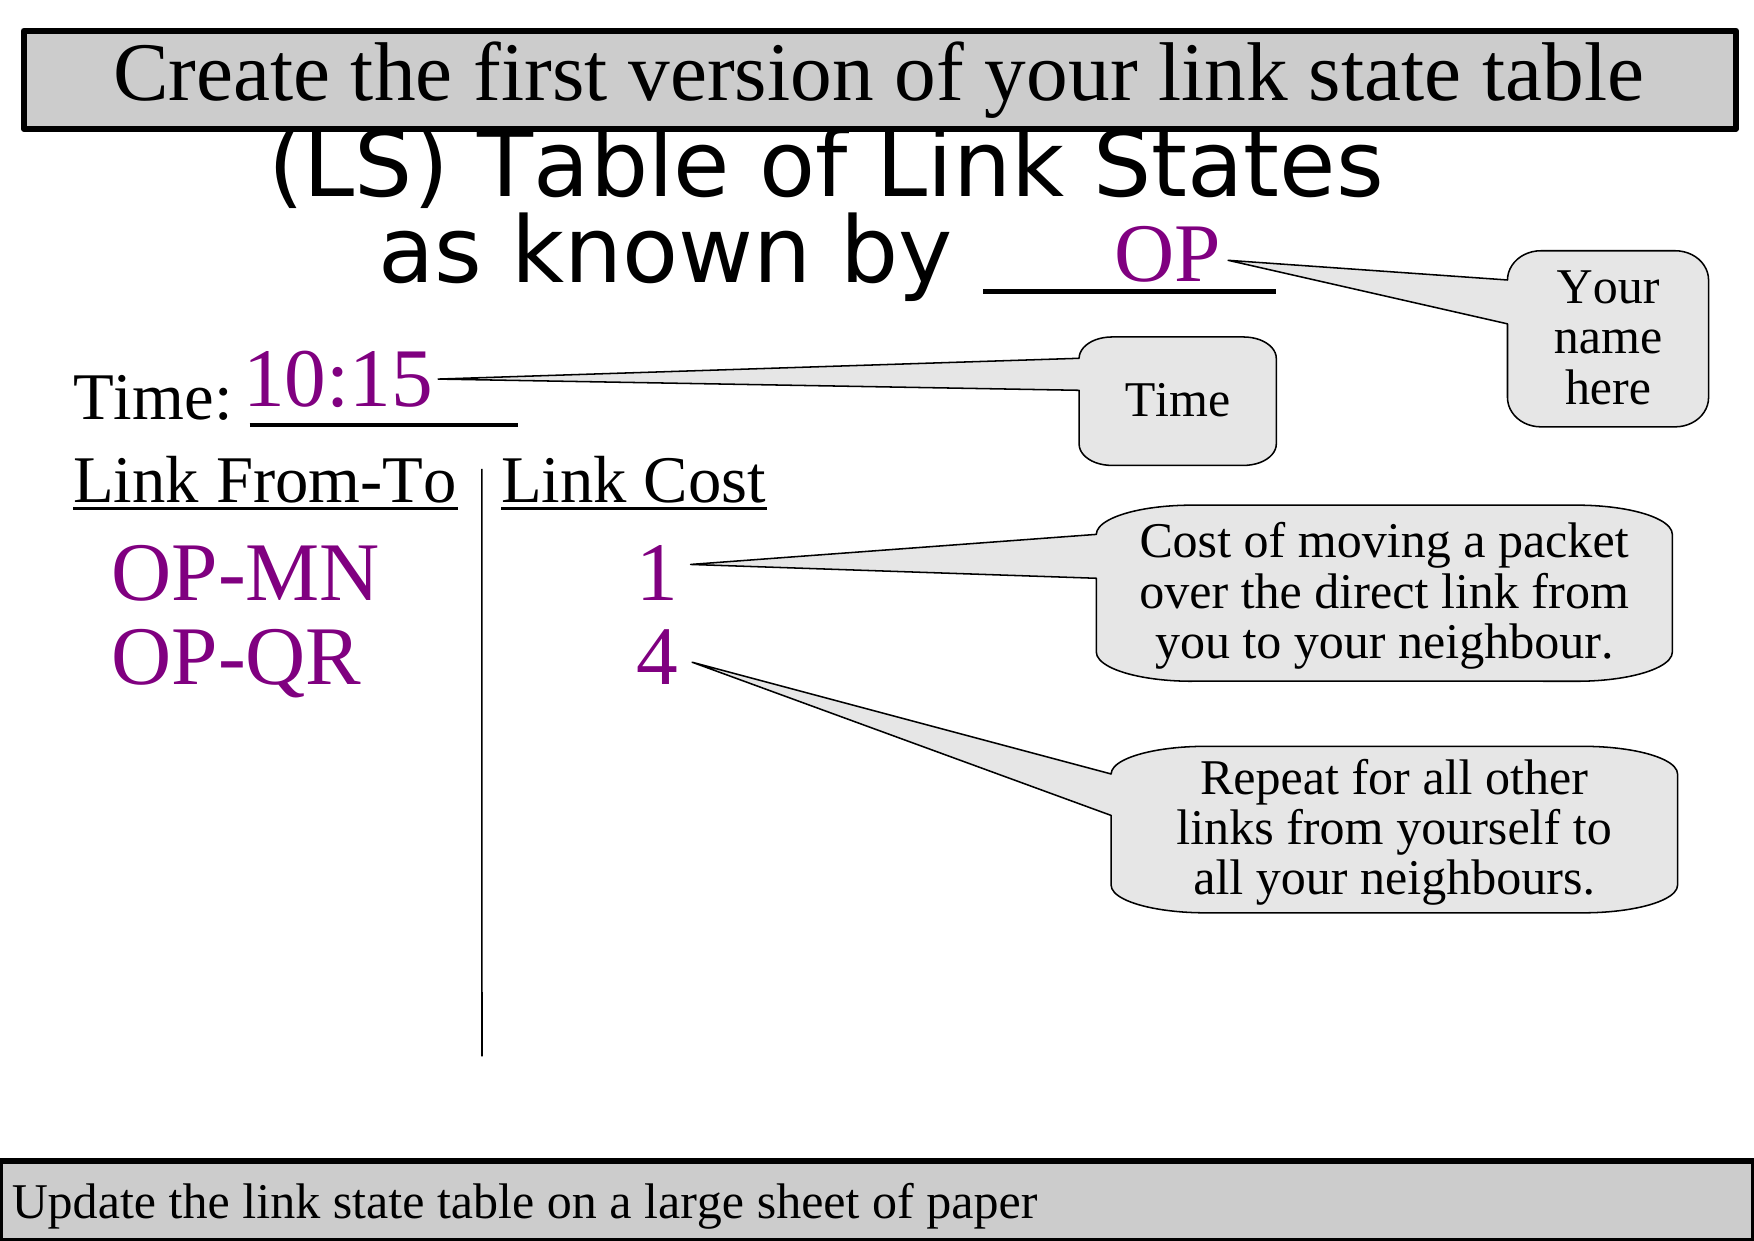

Create the first version of your link state table
# (LS) Table of Link States as known by
OP
Your name here
Time
10:15
Time:
Link From-To	Link Cost
Cost of moving a packet over the direct link from you to your neighbour.
OP-MN				1
OP-QR				4
Repeat for all other links from yourself to all your neighbours.
Update the link state table on a large sheet of paper